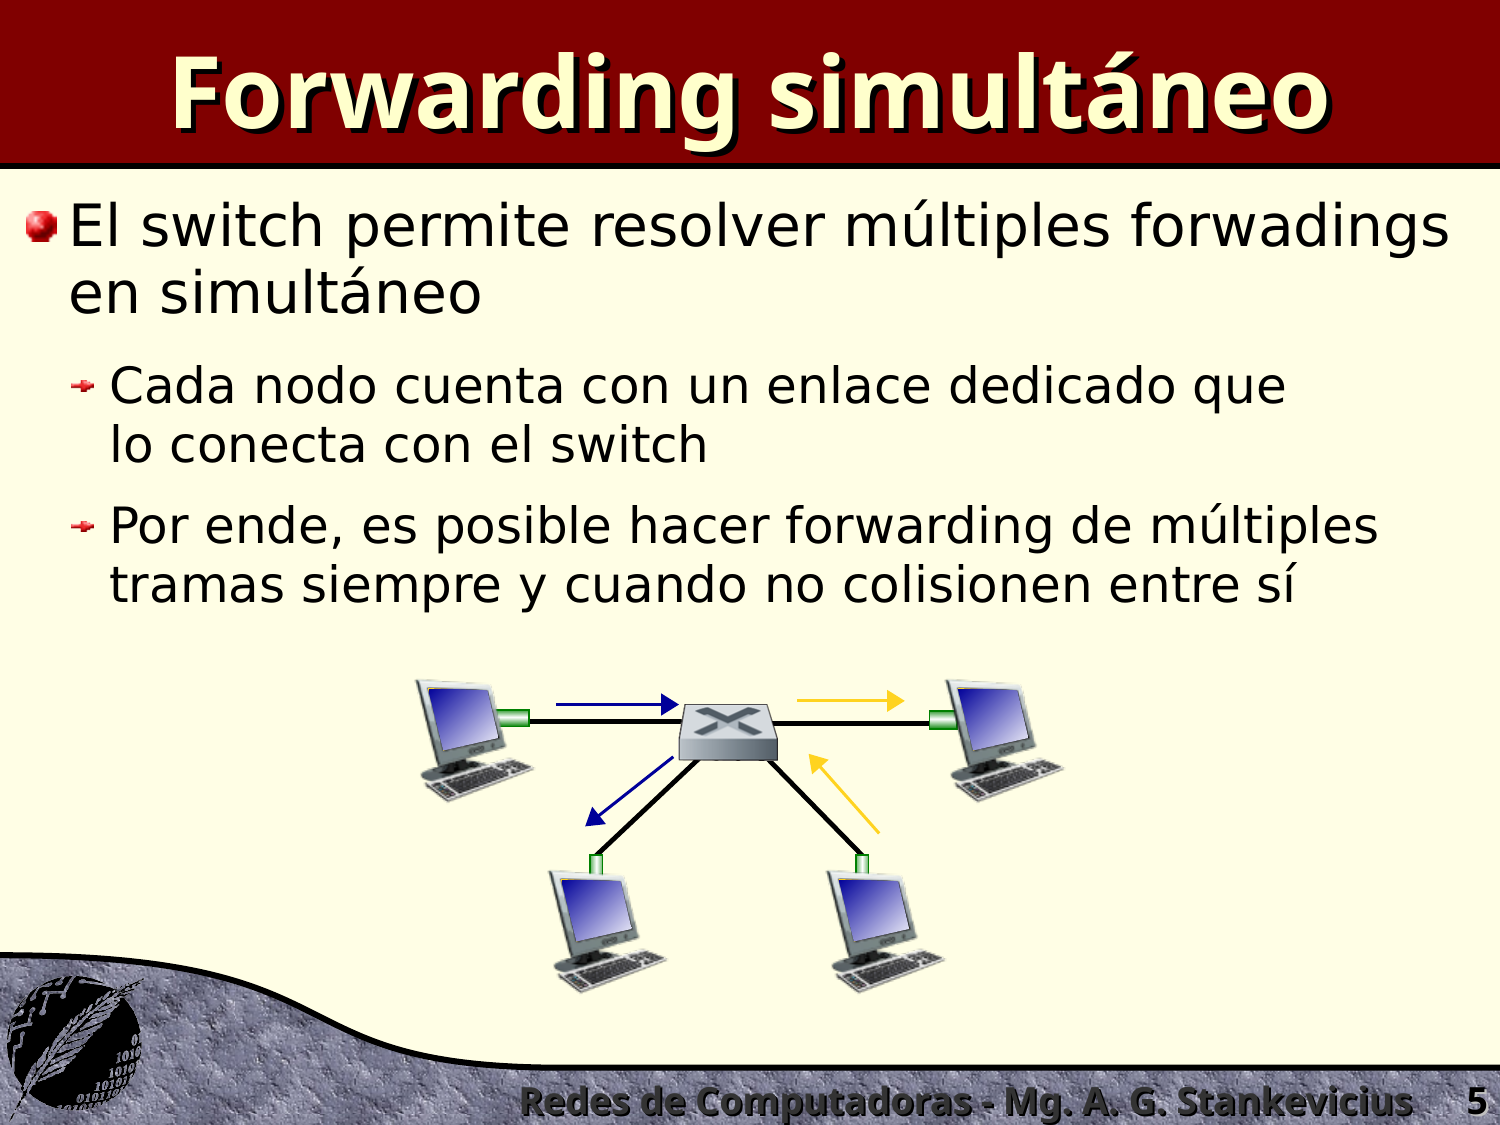

# Forwarding simultáneo
El switch permite resolver múltiples forwadings en simultáneo
Cada nodo cuenta con un enlace dedicado que
lo conecta con el switch
Por ende, es posible hacer forwarding de múltiples tramas siempre y cuando no colisionen entre sí
5